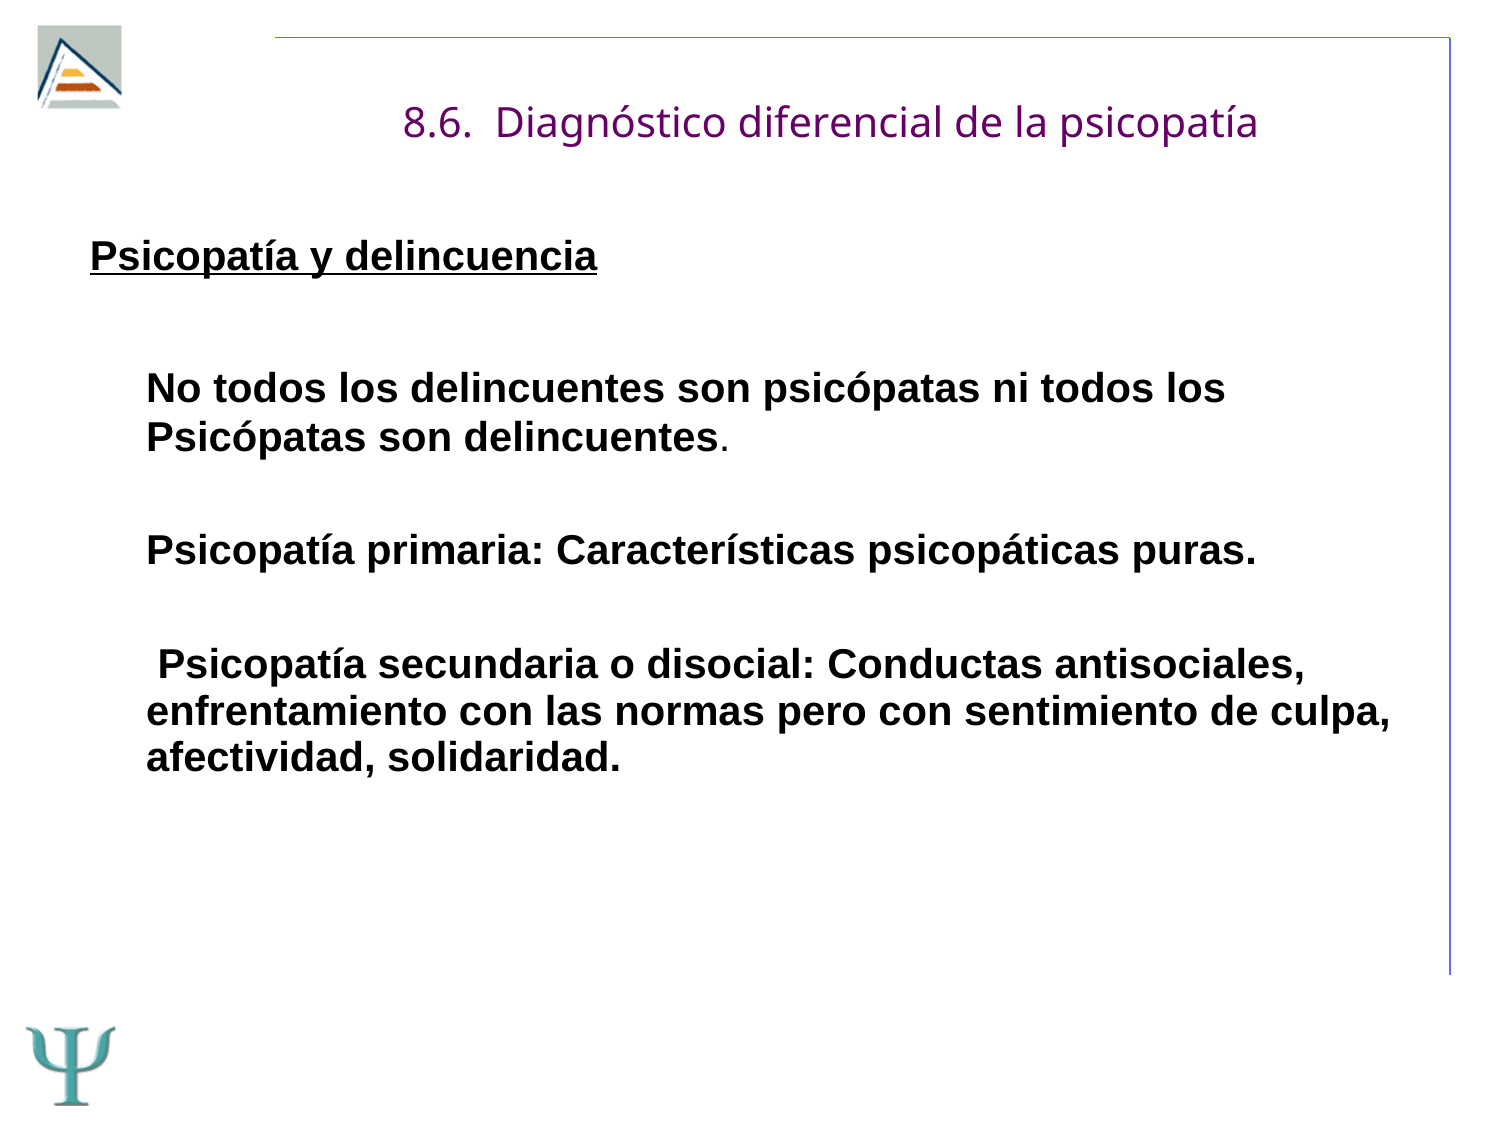

# 8.6. Diagnóstico diferencial de la psicopatía
Psicopatía y delincuencia
 	No todos los delincuentes son psicópatas ni todos los Psicópatas son delincuentes.
	Psicopatía primaria: Características psicopáticas puras.
	 Psicopatía secundaria o disocial: Conductas antisociales, enfrentamiento con las normas pero con sentimiento de culpa, afectividad, solidaridad.